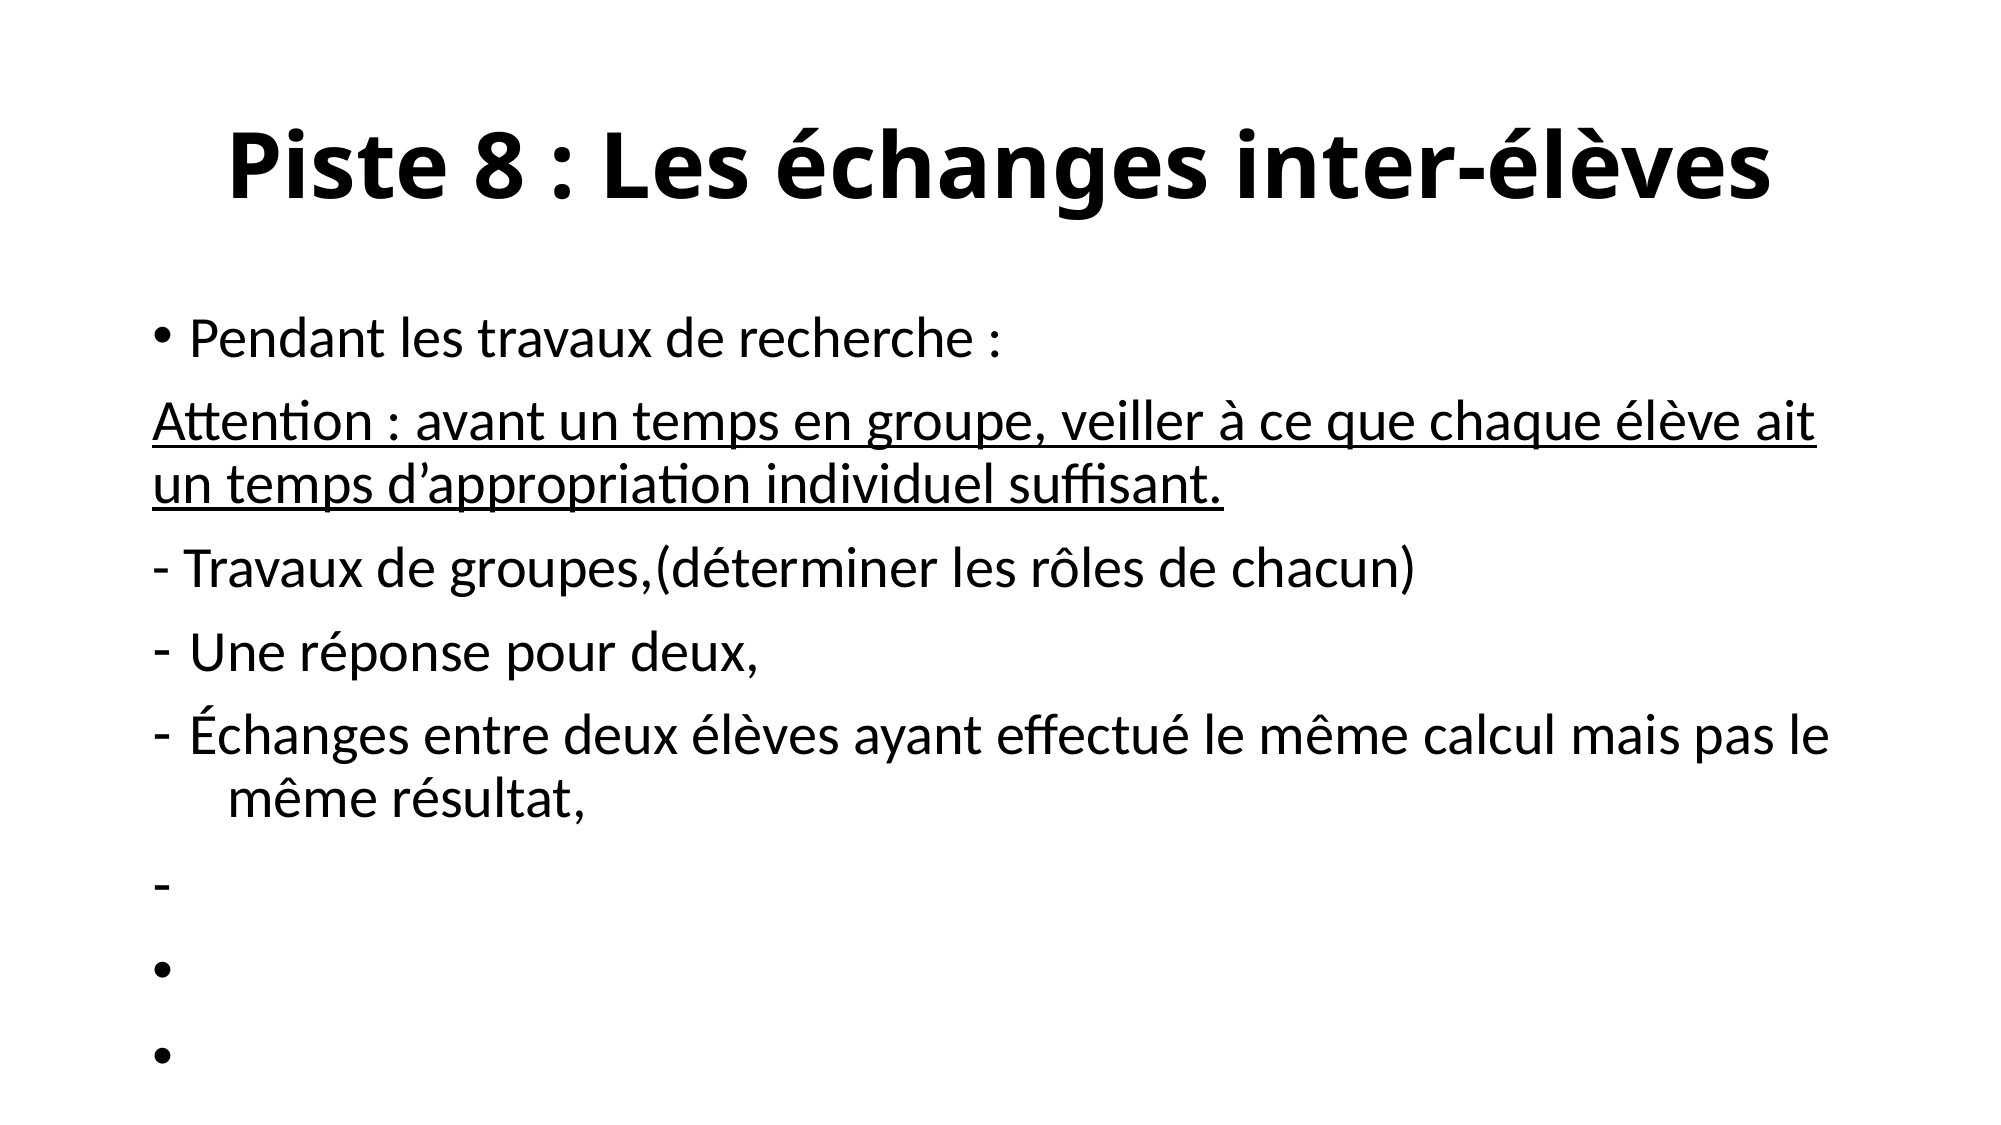

# Piste 8 : Les échanges inter-élèves
Pendant les travaux de recherche :
Attention : avant un temps en groupe, veiller à ce que chaque élève ait un temps d’appropriation individuel suffisant.
- Travaux de groupes,(déterminer les rôles de chacun)
Une réponse pour deux,
Échanges entre deux élèves ayant effectué le même calcul mais pas le même résultat,